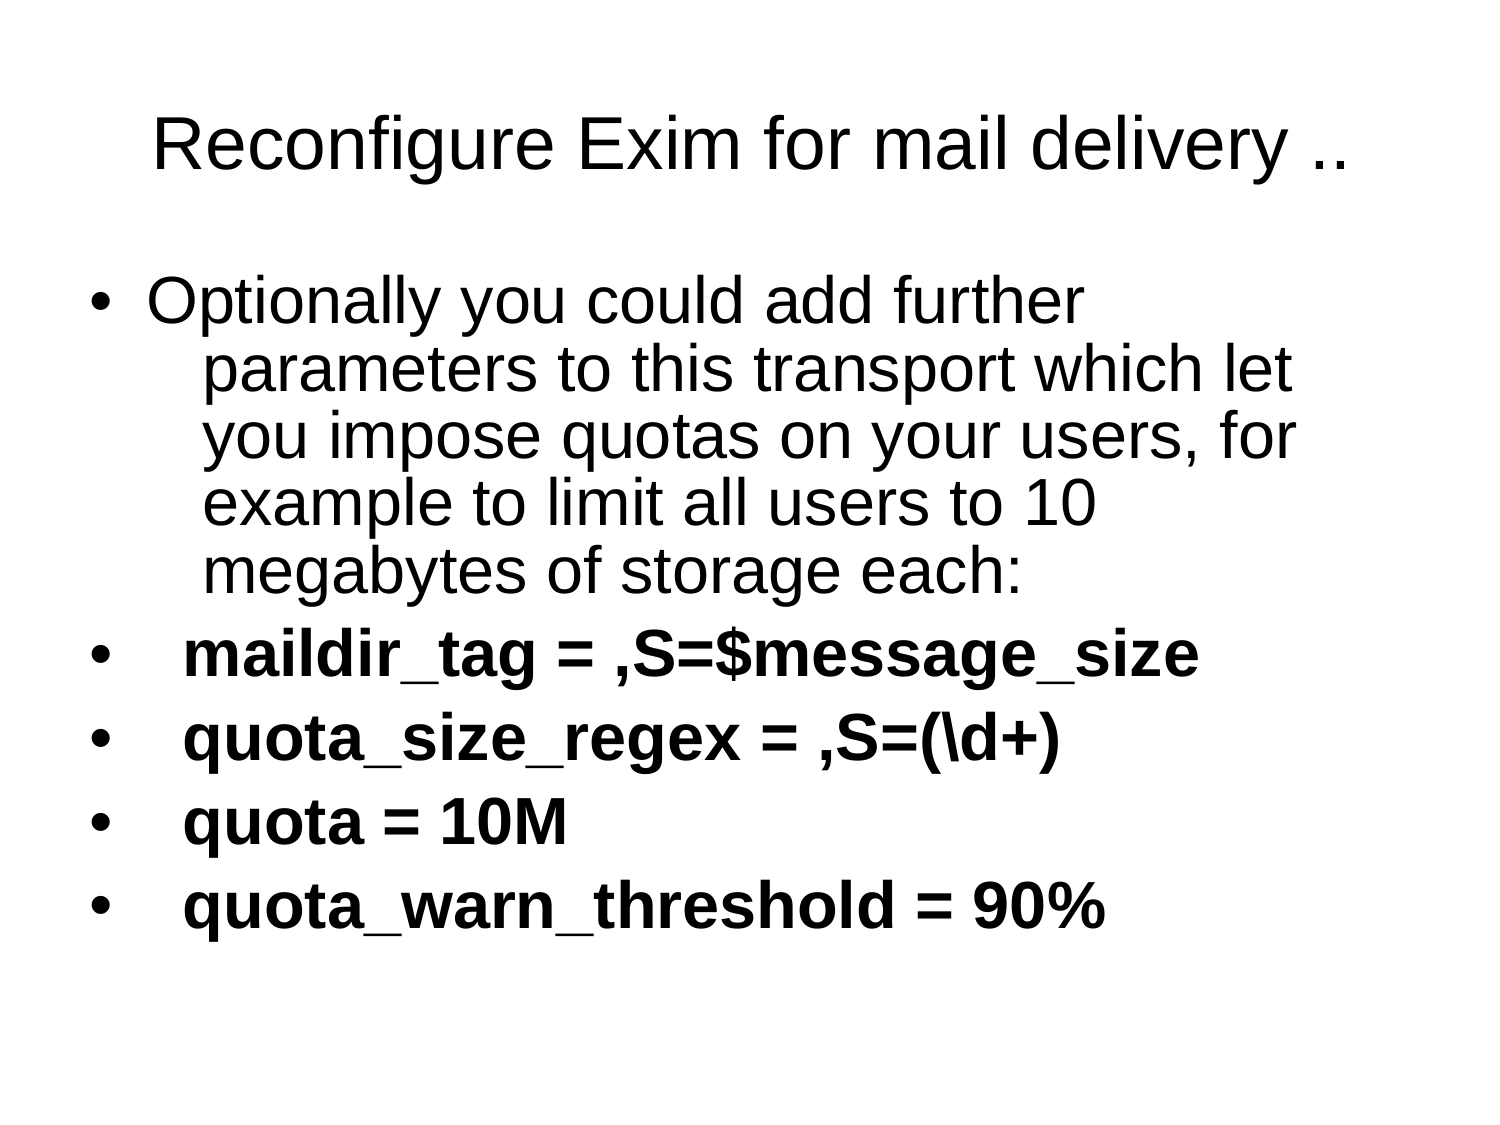

# Reconfigure Exim for mail delivery ..
Optionally you could add further parameters to this transport which let you impose quotas on your users, for example to limit all users to 10 megabytes of storage each:
 maildir_tag = ,S=$message_size
 quota_size_regex = ,S=(\d+)
 quota = 10M
 quota_warn_threshold = 90%